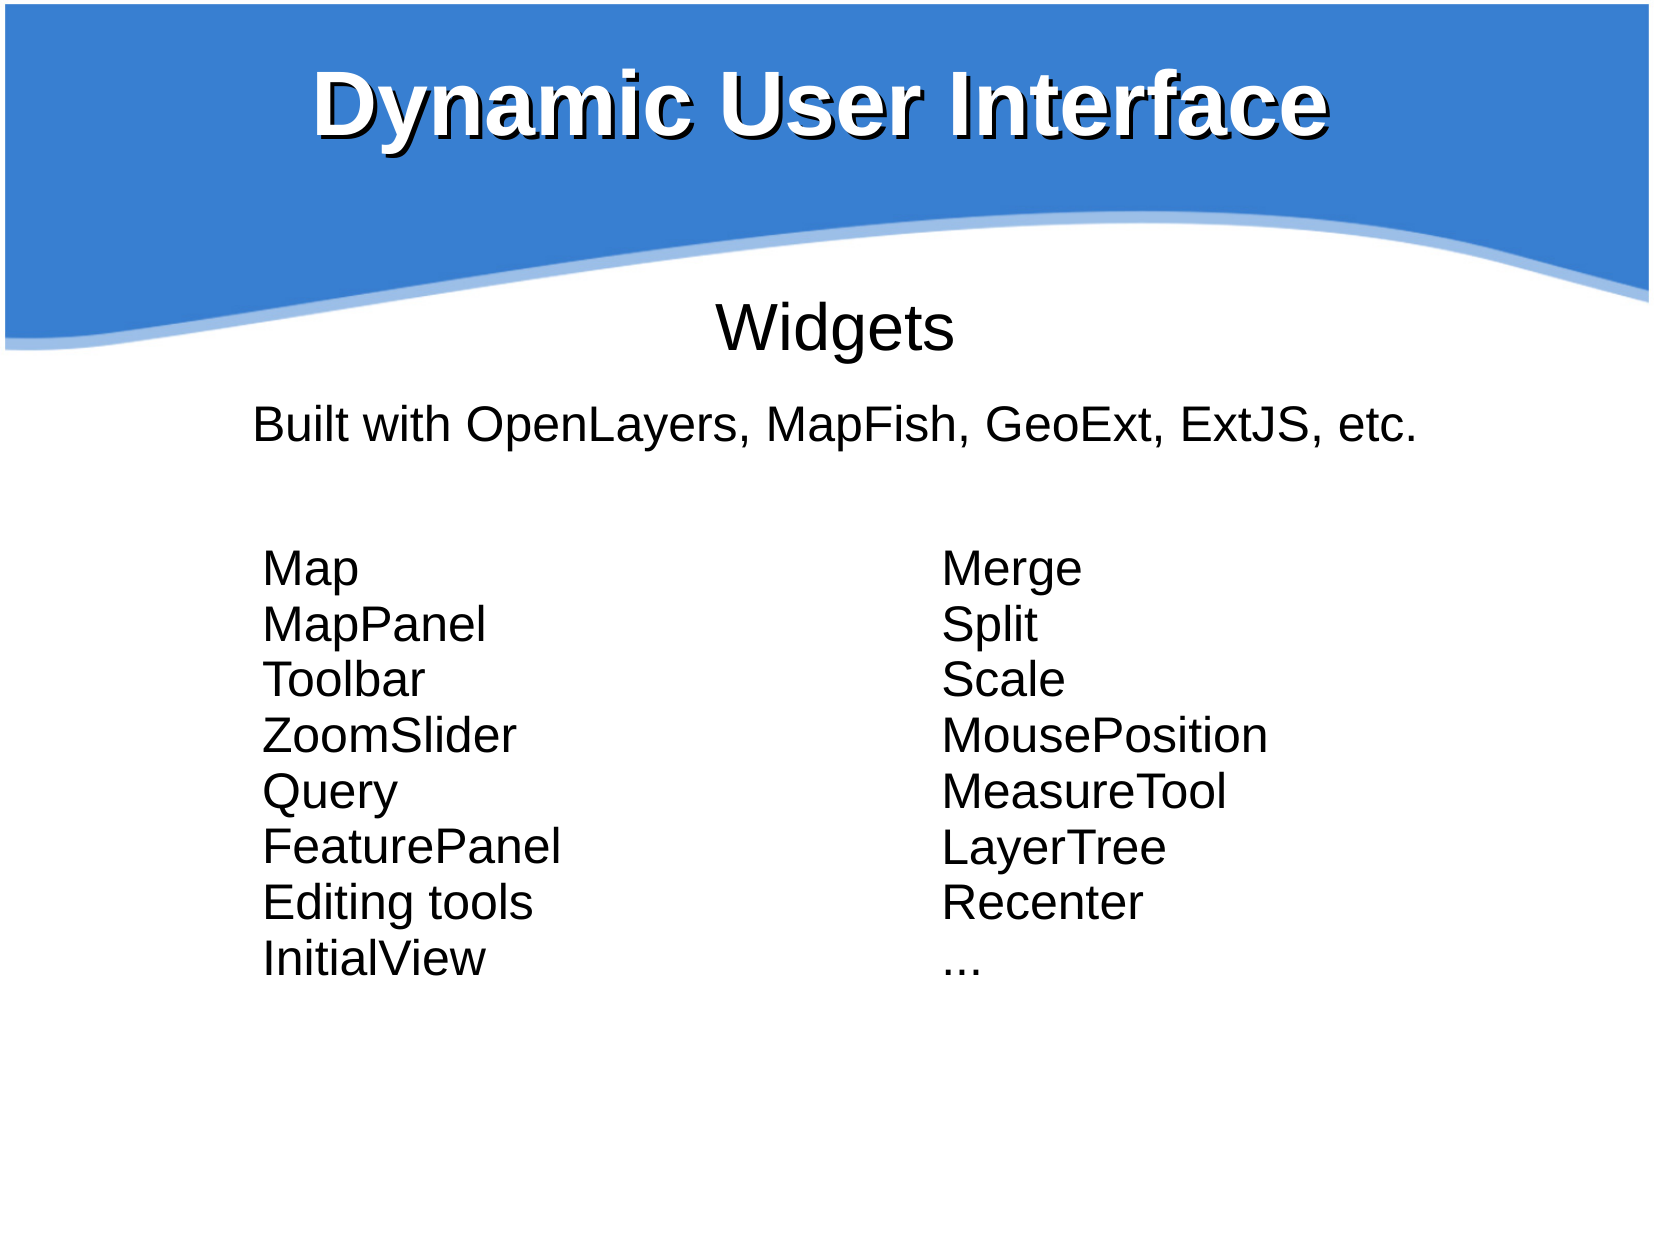

Dynamic User Interface
# Widgets
Built with OpenLayers, MapFish, GeoExt, ExtJS, etc.
 Map
 MapPanel
 Toolbar
 ZoomSlider
 Query
 FeaturePanel
 Editing tools
 InitialView
 Merge
 Split
 Scale
 MousePosition
 MeasureTool
 LayerTree
 Recenter
 ...